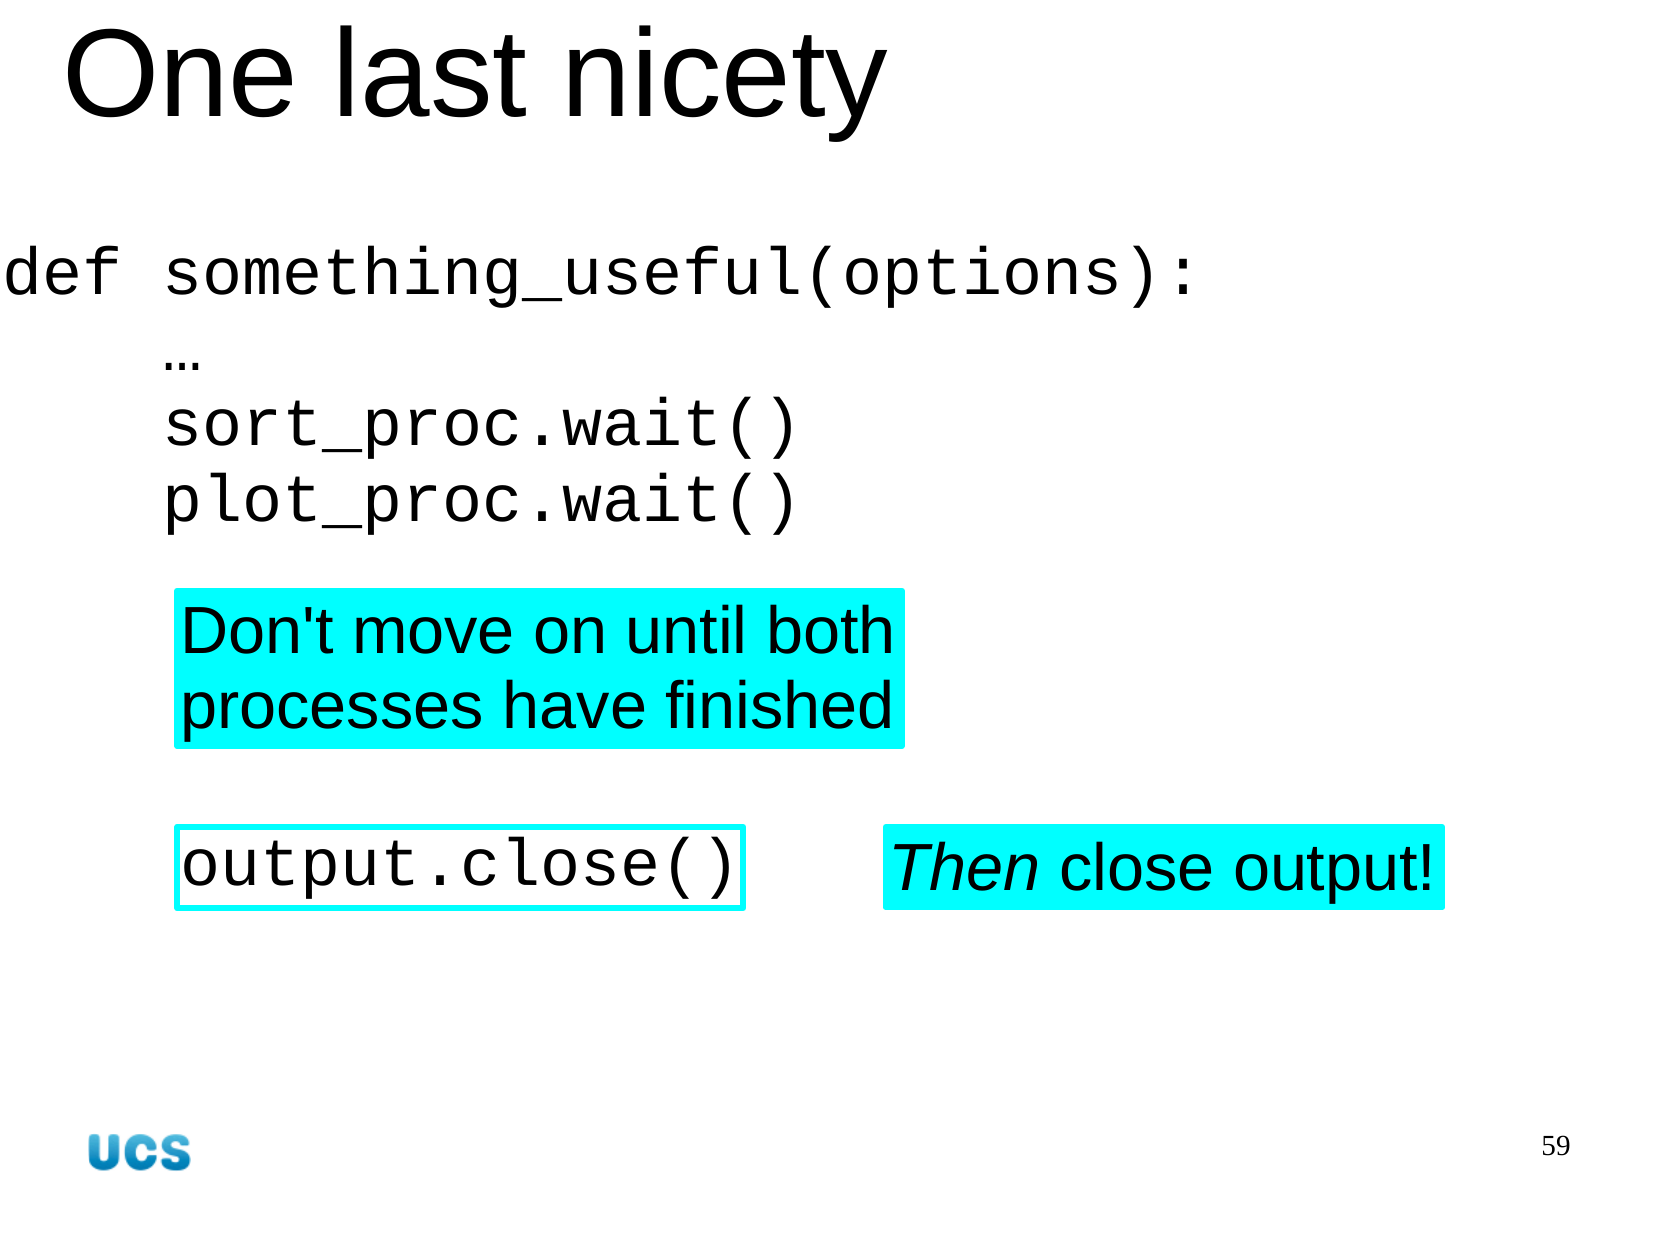

One last nicety
def something_useful(options):
 …
 sort_proc.wait()
 plot_proc.wait()
Don't move on until both
processes have finished
output.close()
Then close output!
59